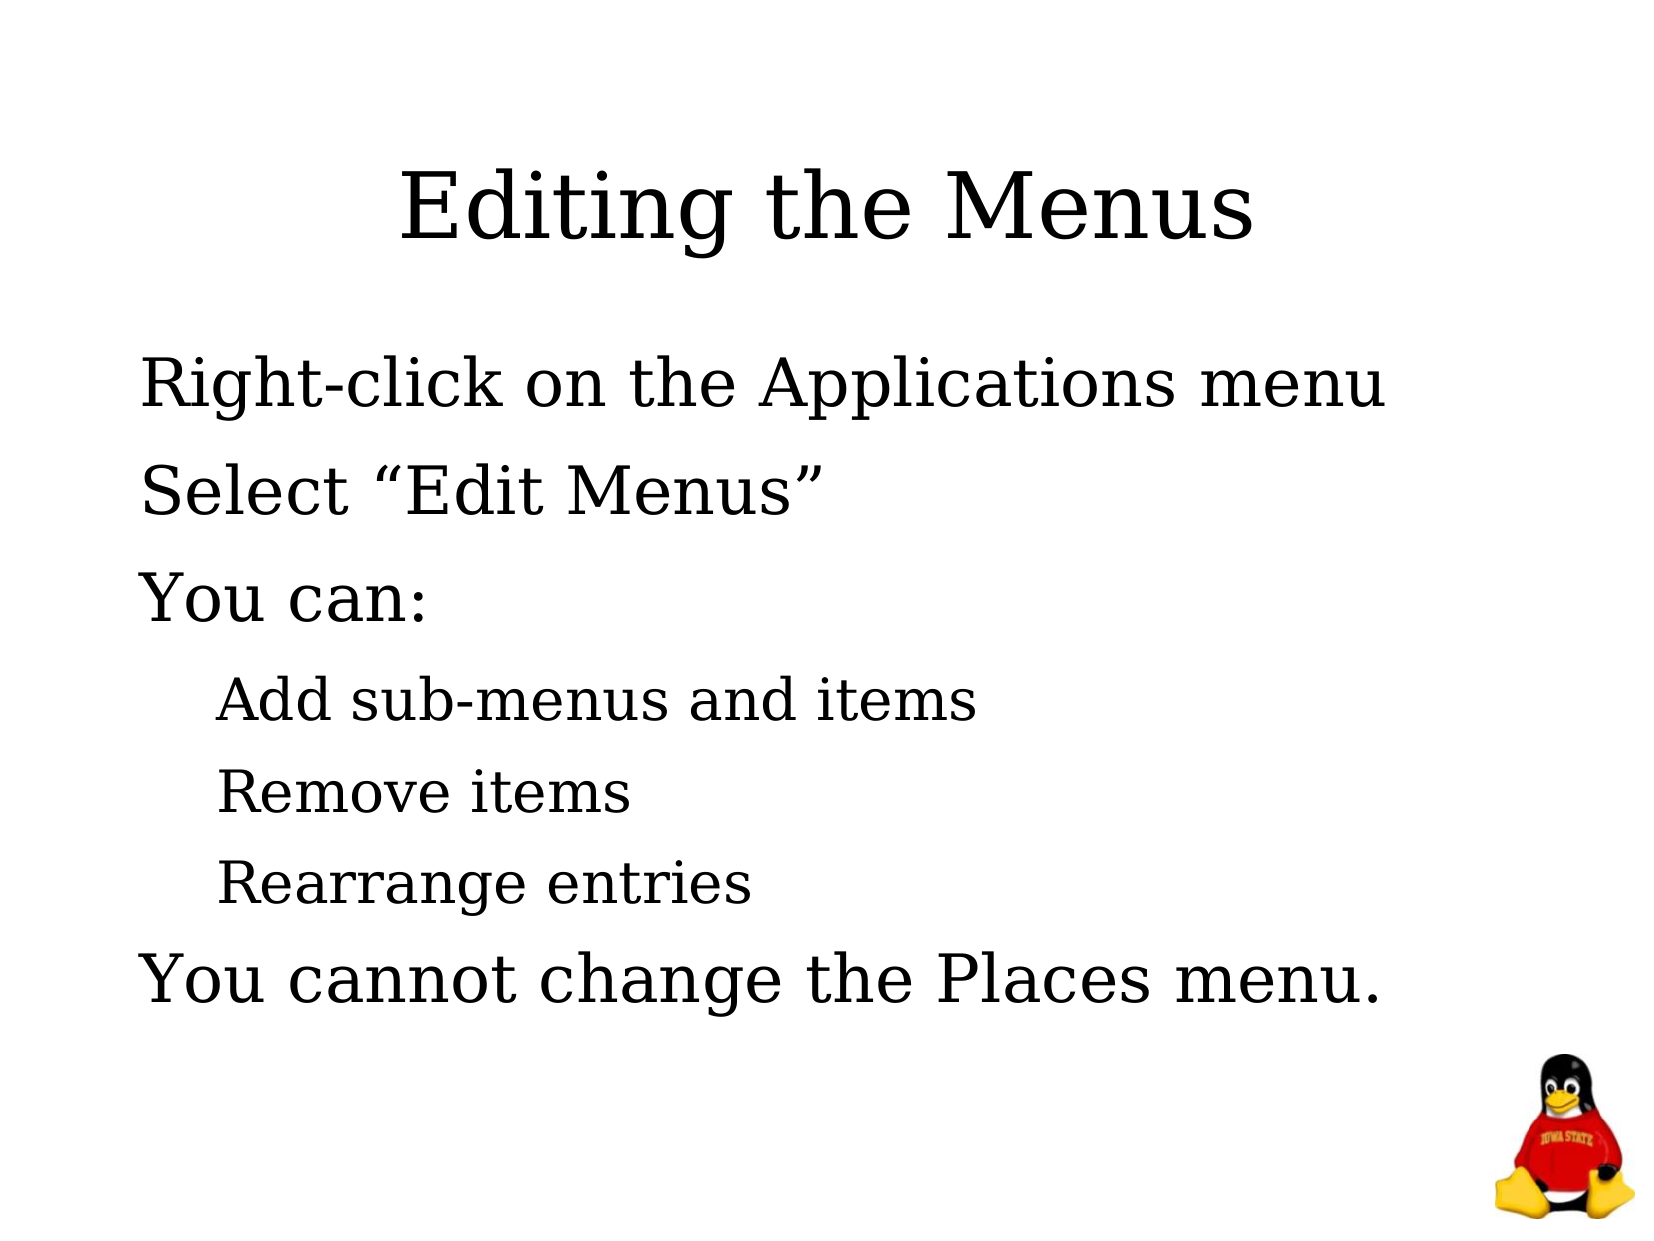

# Editing the Menus
Right-click on the Applications menu
Select “Edit Menus”
You can:
Add sub-menus and items
Remove items
Rearrange entries
You cannot change the Places menu.